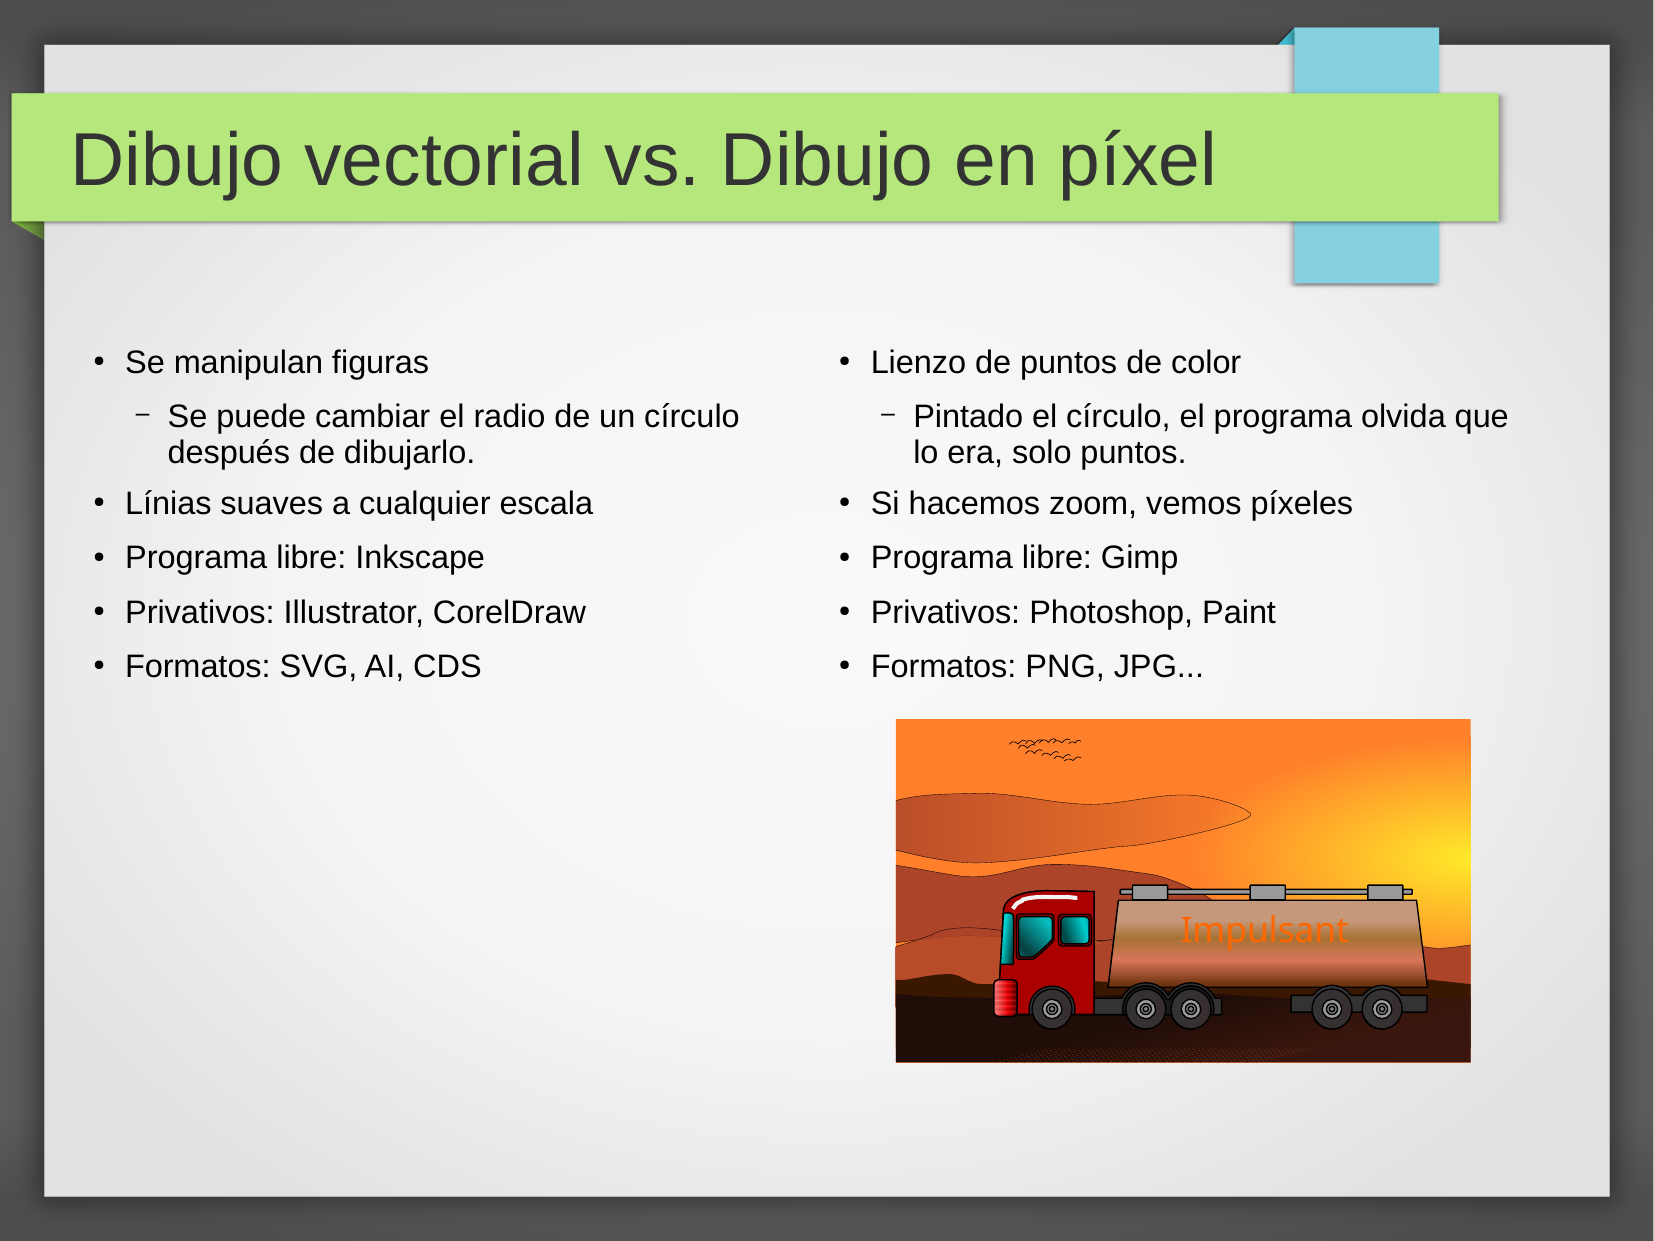

# Dibujo vectorial vs. Dibujo en píxel
Se manipulan figuras
Se puede cambiar el radio de un círculo después de dibujarlo.
Línias suaves a cualquier escala
Programa libre: Inkscape
Privativos: Illustrator, CorelDraw
Formatos: SVG, AI, CDS
Lienzo de puntos de color
Pintado el círculo, el programa olvida que lo era, solo puntos.
Si hacemos zoom, vemos píxeles
Programa libre: Gimp
Privativos: Photoshop, Paint
Formatos: PNG, JPG...